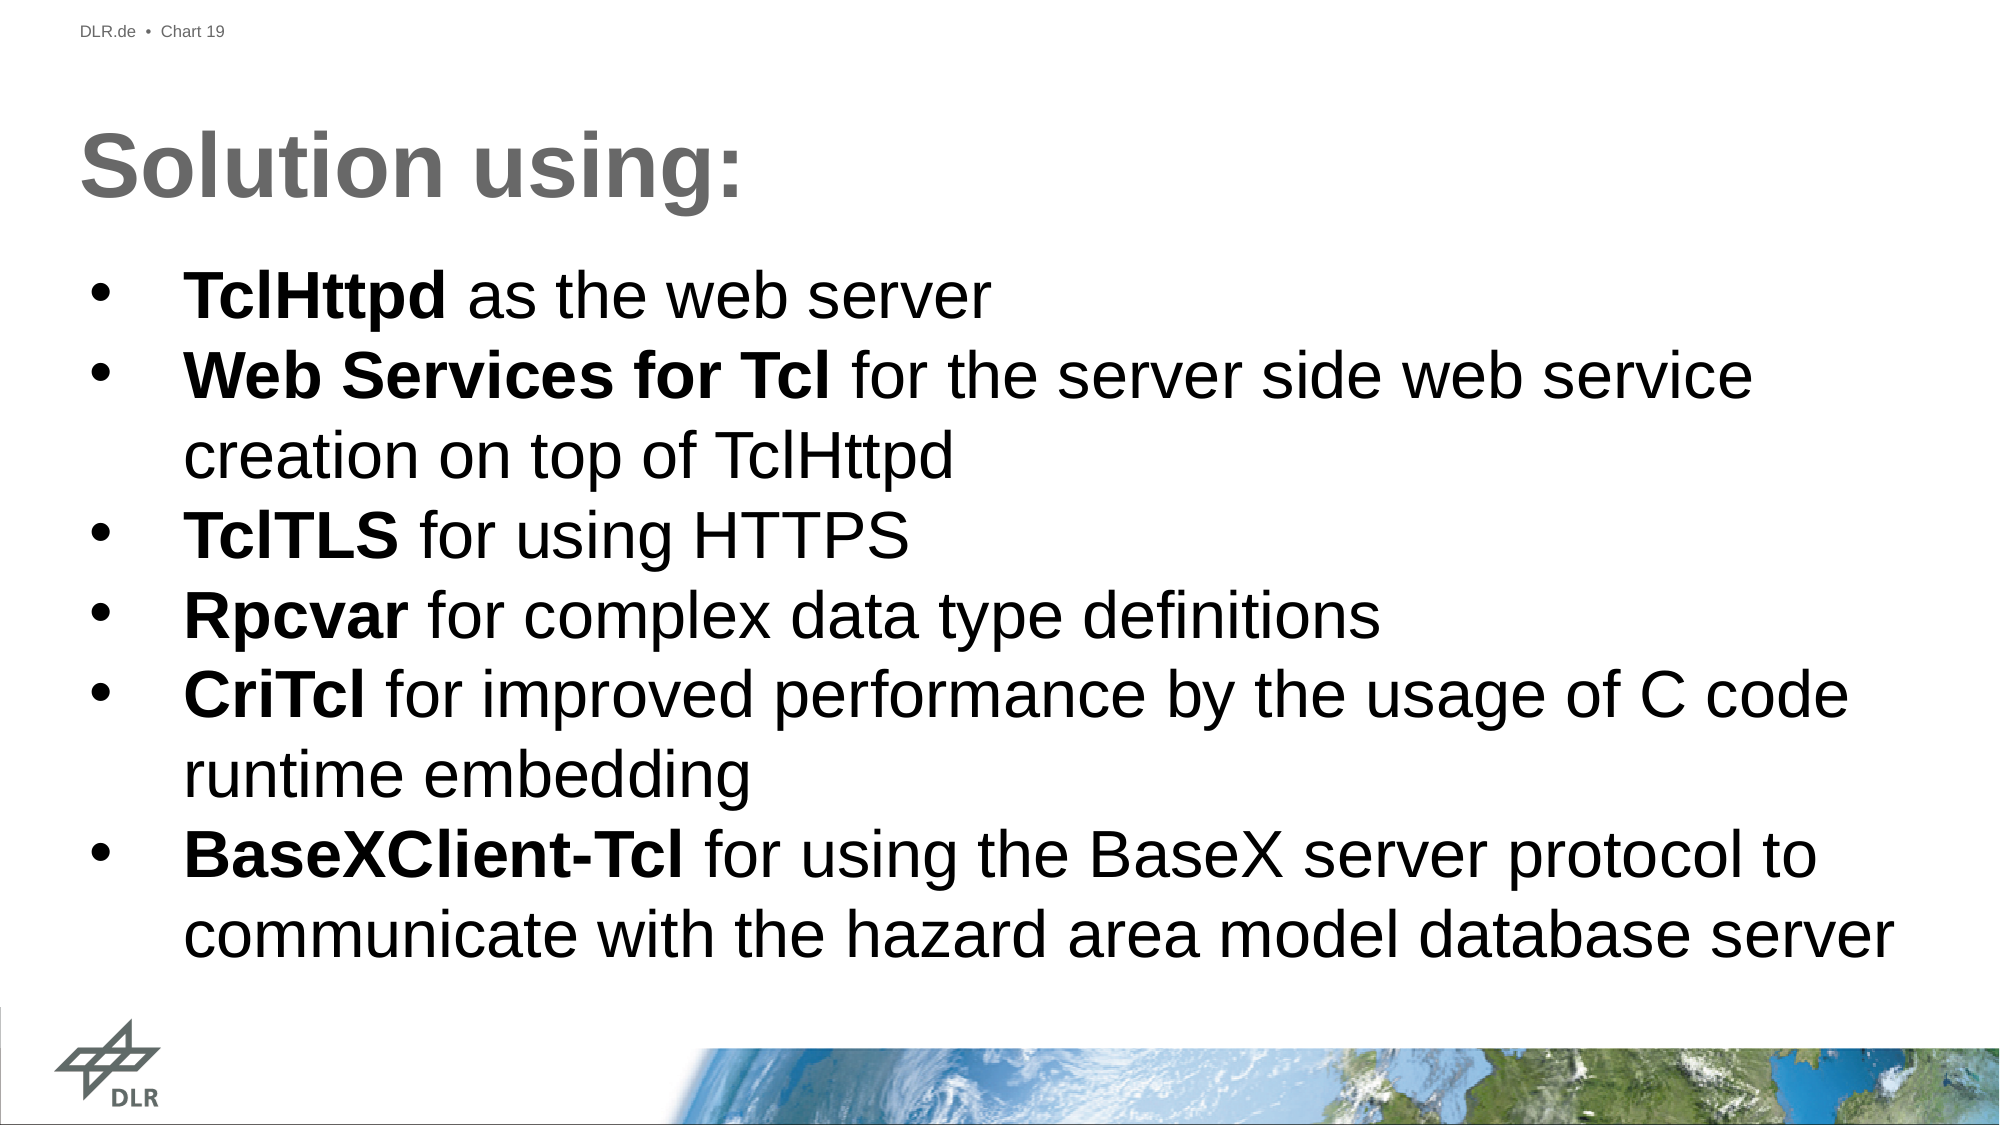

DLR.de • Chart
# Solution using:
TclHttpd as the web server
Web Services for Tcl for the server side web service creation on top of TclHttpd
TclTLS for using HTTPS
Rpcvar for complex data type definitions
CriTcl for improved performance by the usage of C code runtime embedding
BaseXClient-Tcl for using the BaseX server protocol to communicate with the hazard area model database server